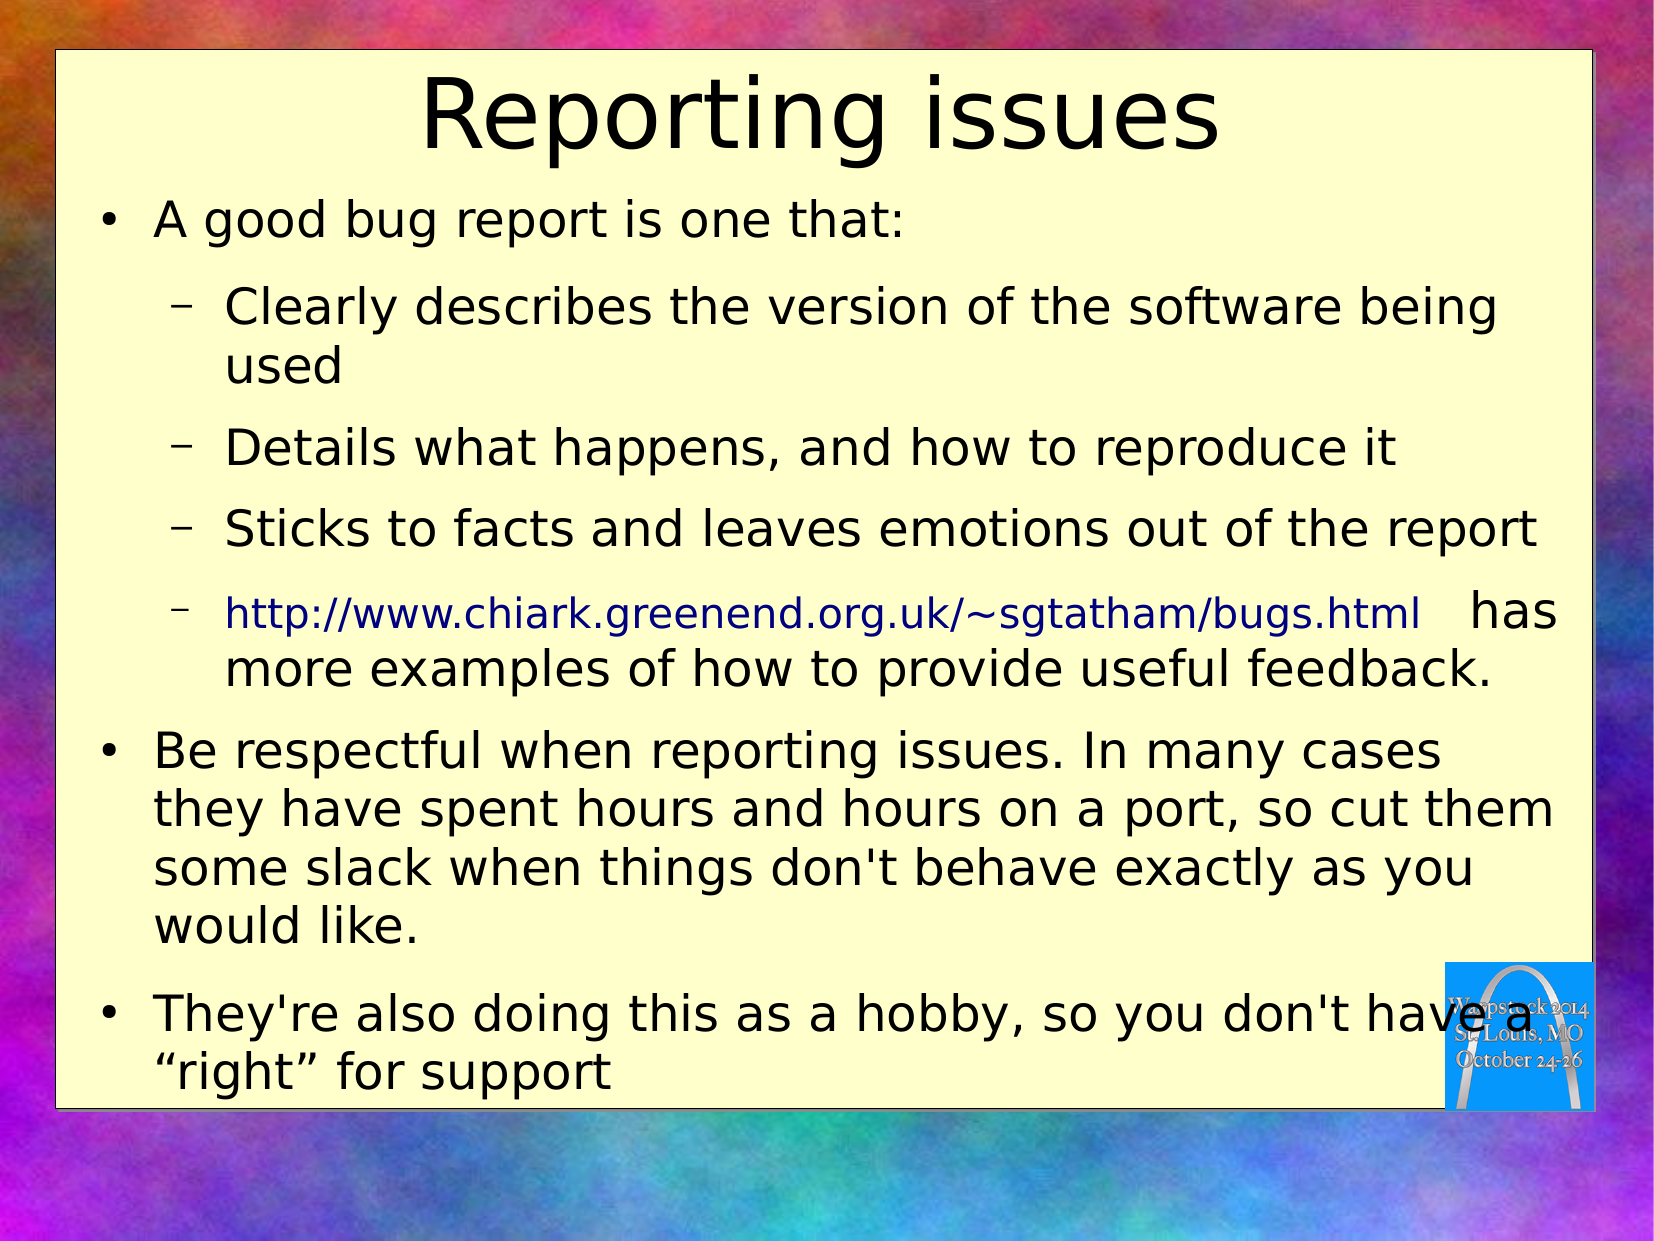

# Reporting issues
A good bug report is one that:
Clearly describes the version of the software being used
Details what happens, and how to reproduce it
Sticks to facts and leaves emotions out of the report
http://www.chiark.greenend.org.uk/~sgtatham/bugs.html has more examples of how to provide useful feedback.
Be respectful when reporting issues. In many cases they have spent hours and hours on a port, so cut them some slack when things don't behave exactly as you would like.
They're also doing this as a hobby, so you don't have a “right” for support